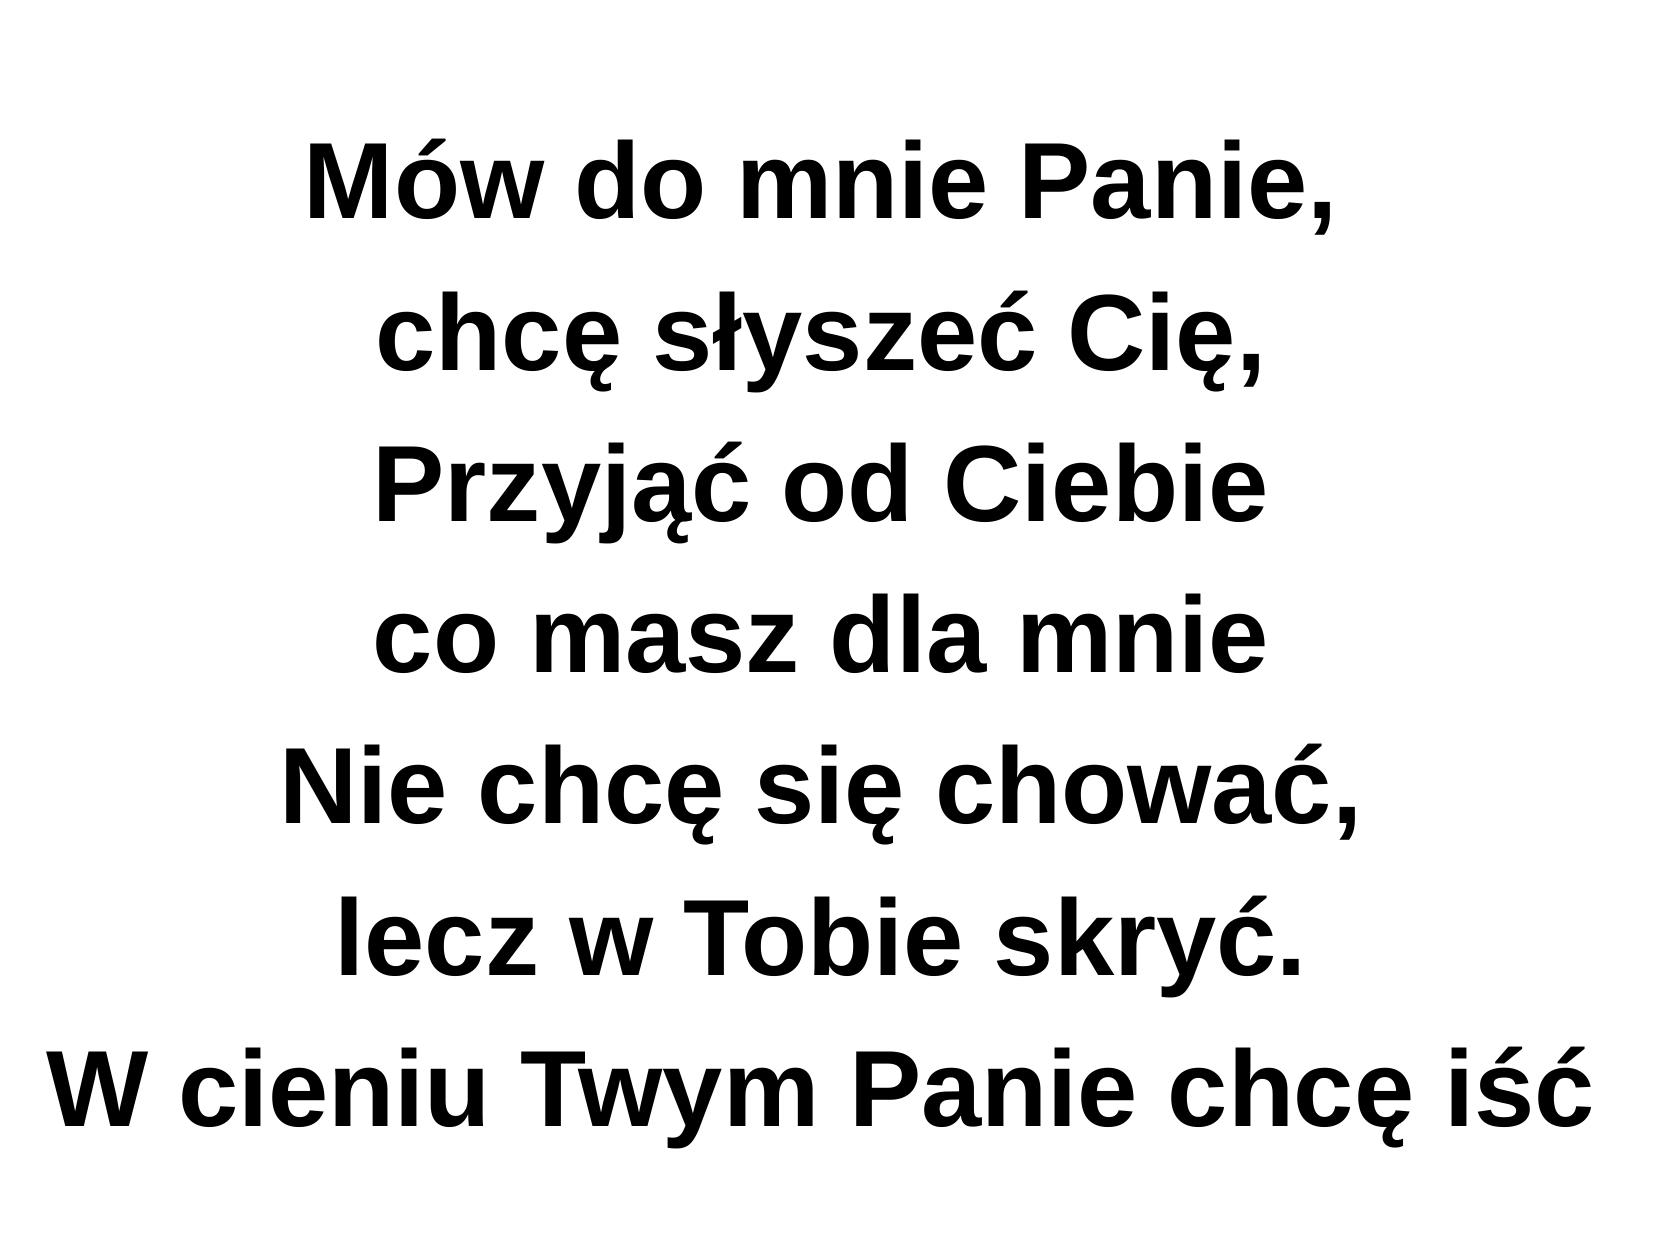

# Mów do mnie Panie,
chcę słyszeć Cię,
Przyjąć od Ciebie
co masz dla mnie
Nie chcę się chować,
lecz w Tobie skryć.
W cieniu Twym Panie chcę iść